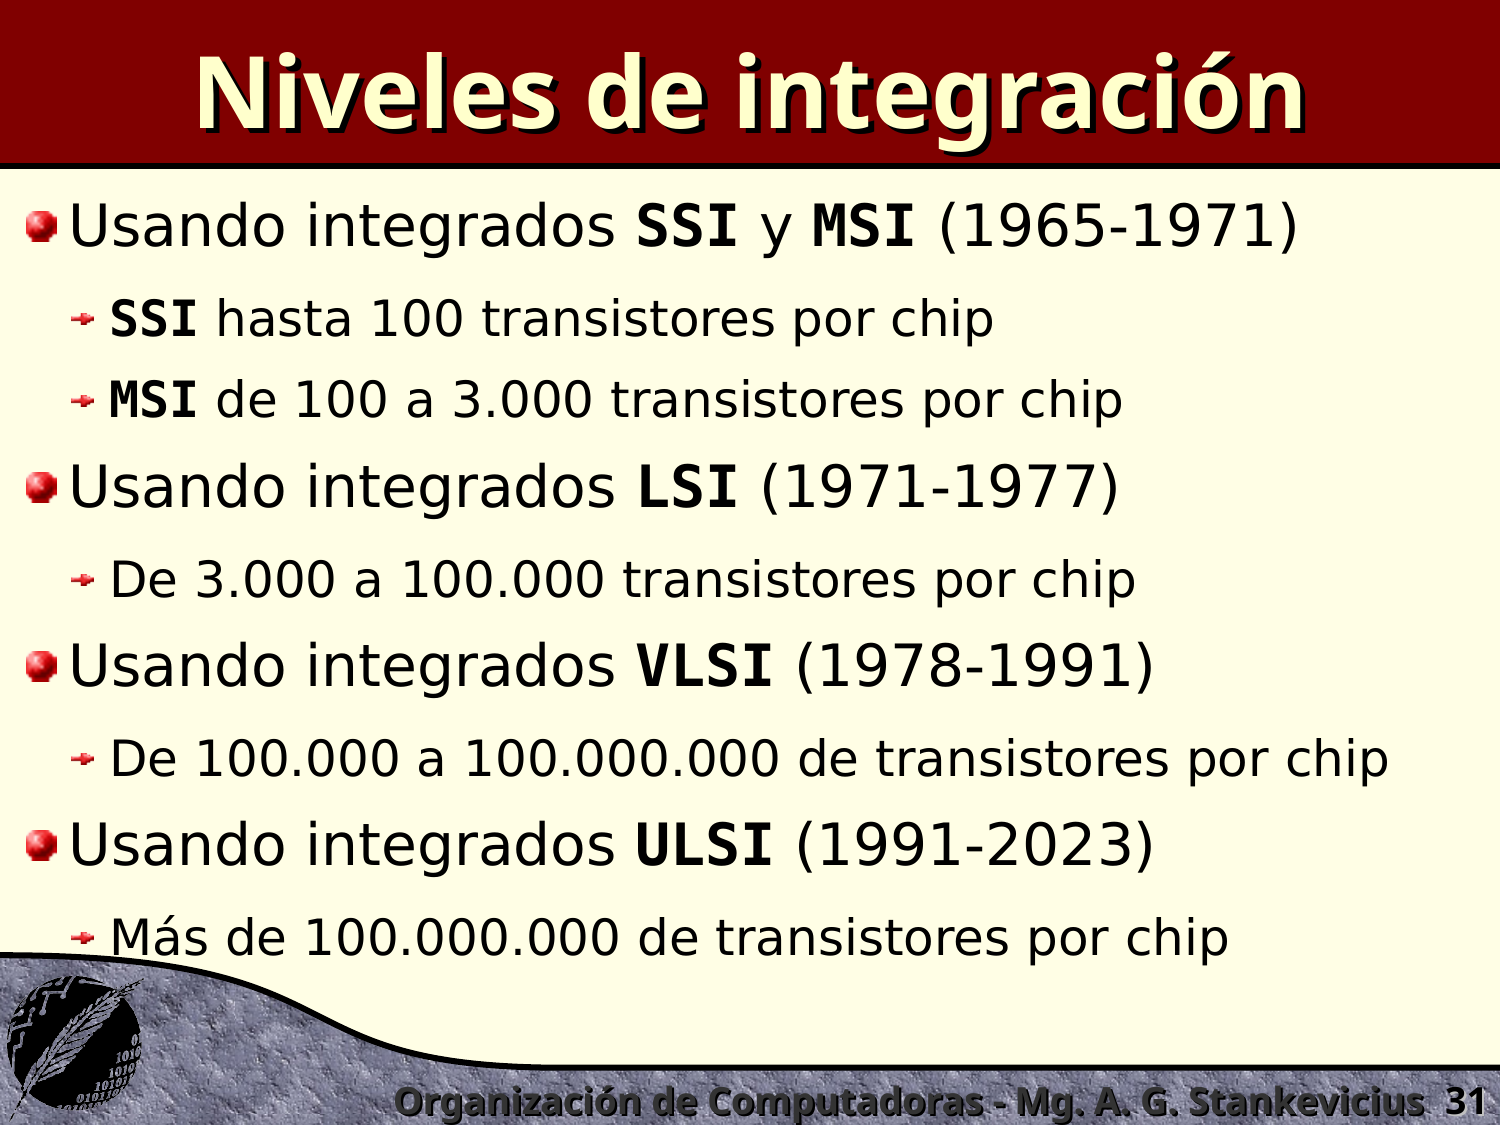

# Niveles de integración
Usando integrados SSI y MSI (1965-1971)
SSI hasta 100 transistores por chip
MSI de 100 a 3.000 transistores por chip
Usando integrados LSI (1971-1977)
De 3.000 a 100.000 transistores por chip
Usando integrados VLSI (1978-1991)
De 100.000 a 100.000.000 de transistores por chip
Usando integrados ULSI (1991-2023)
Más de 100.000.000 de transistores por chip
31